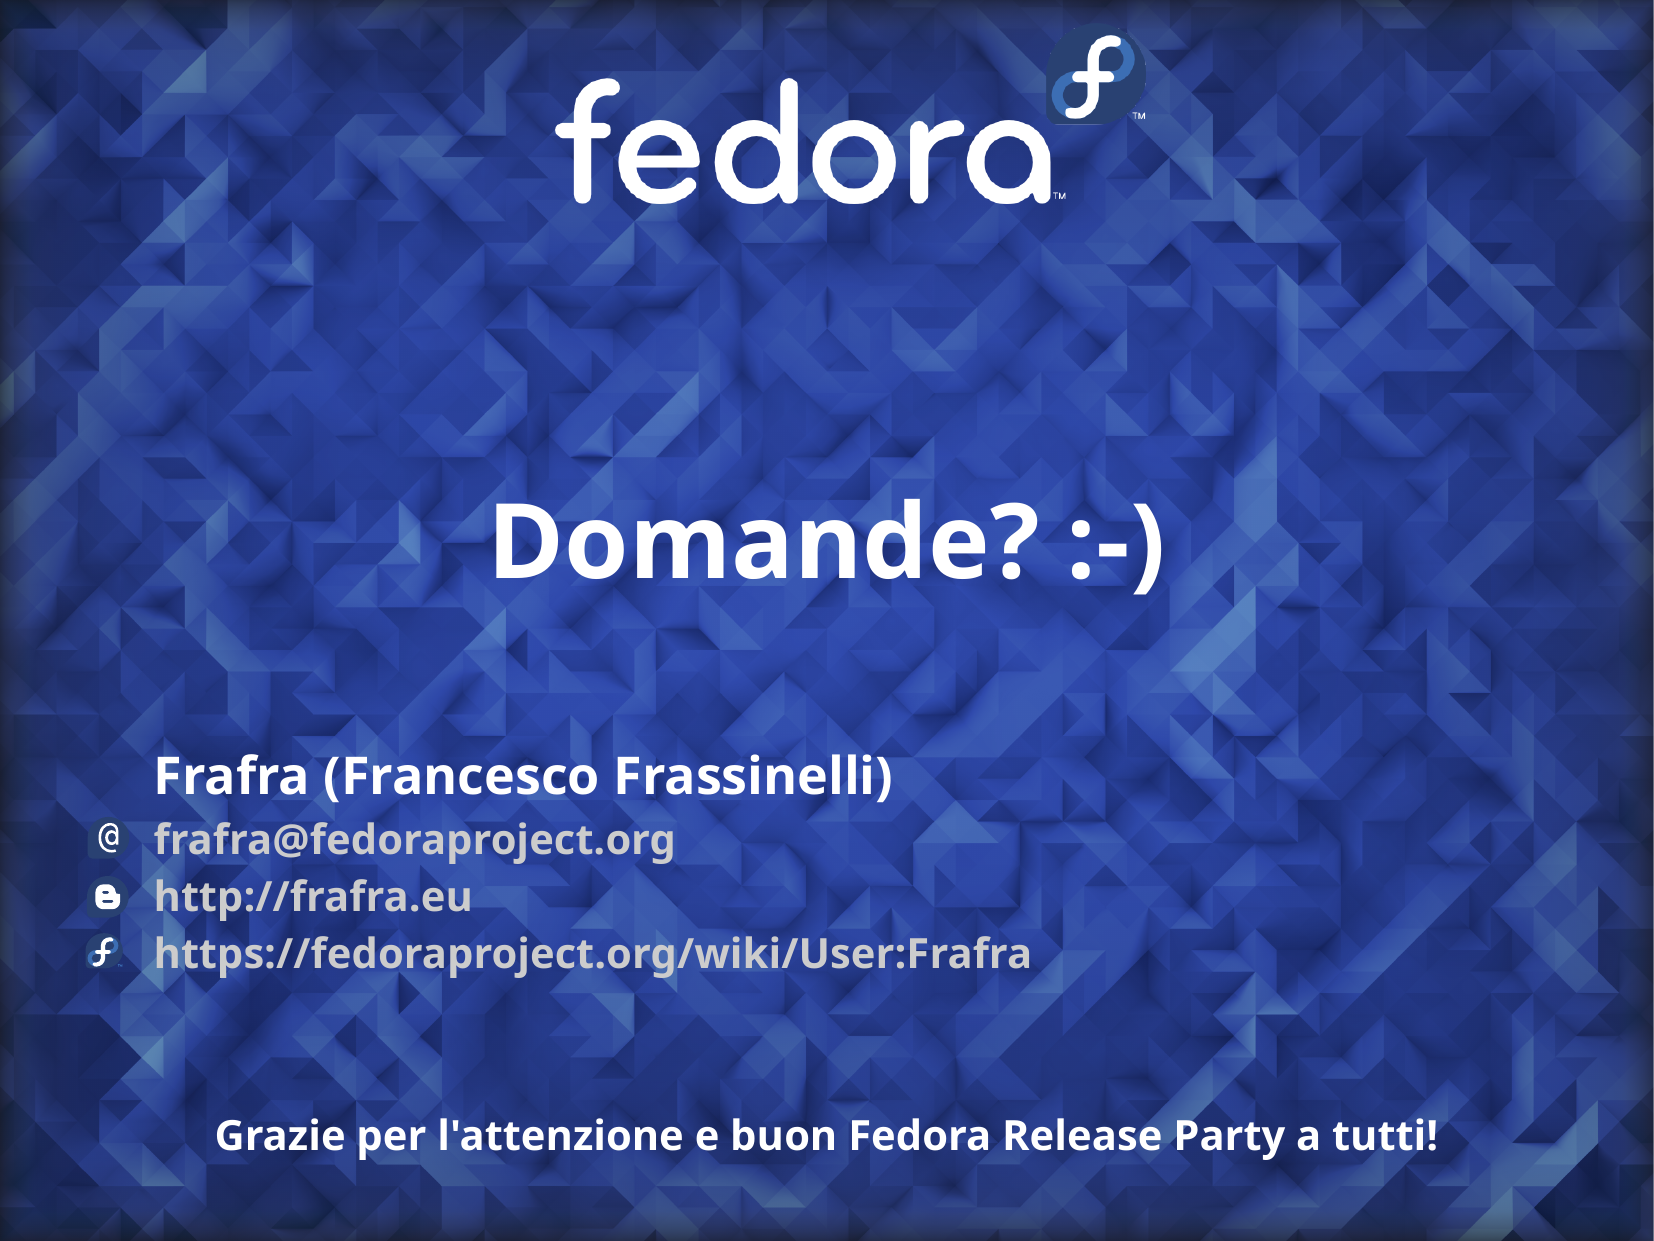

# Domande? :-)
Frafra (Francesco Frassinelli)
frafra@fedoraproject.org
http://frafra.eu
https://fedoraproject.org/wiki/User:Frafra
Grazie per l'attenzione e buon Fedora Release Party a tutti!